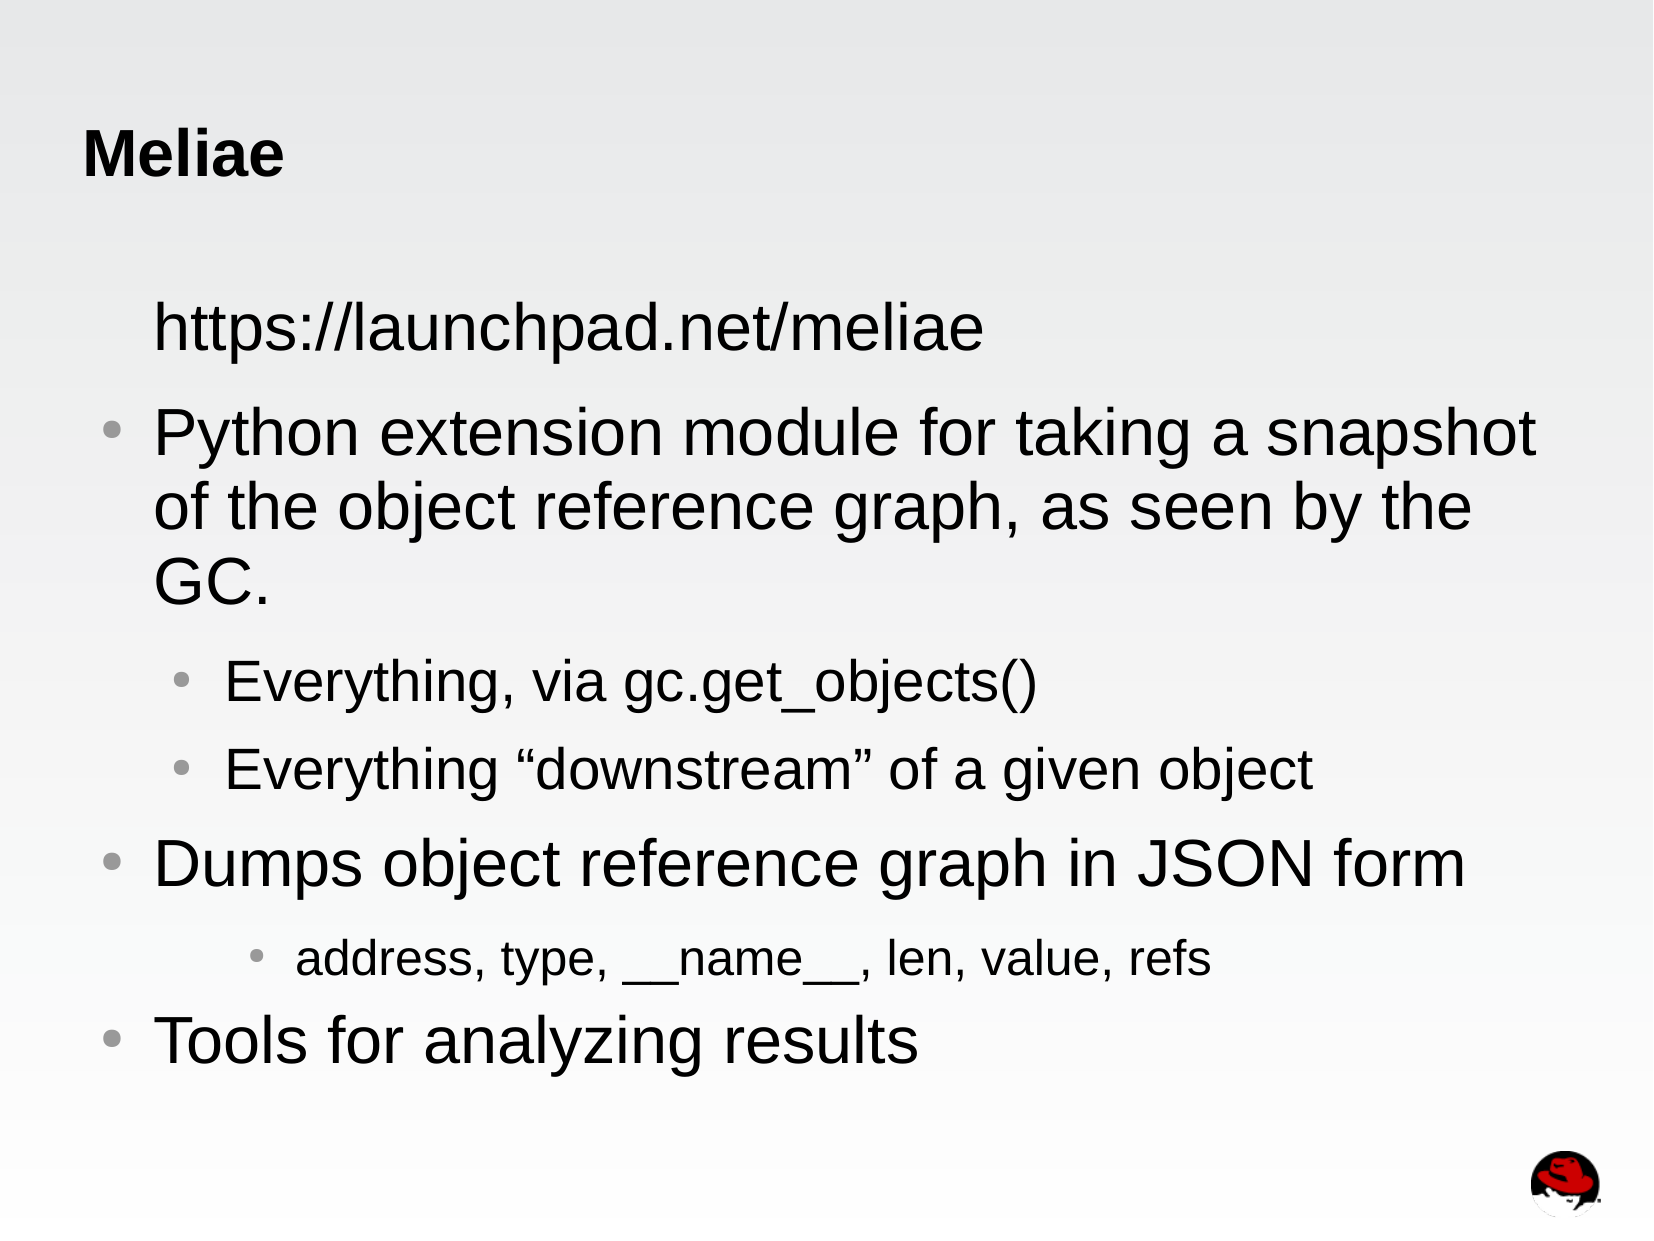

# Meliae
https://launchpad.net/meliae
Python extension module for taking a snapshot of the object reference graph, as seen by the GC.
Everything, via gc.get_objects()
Everything “downstream” of a given object
Dumps object reference graph in JSON form
address, type, __name__, len, value, refs
Tools for analyzing results